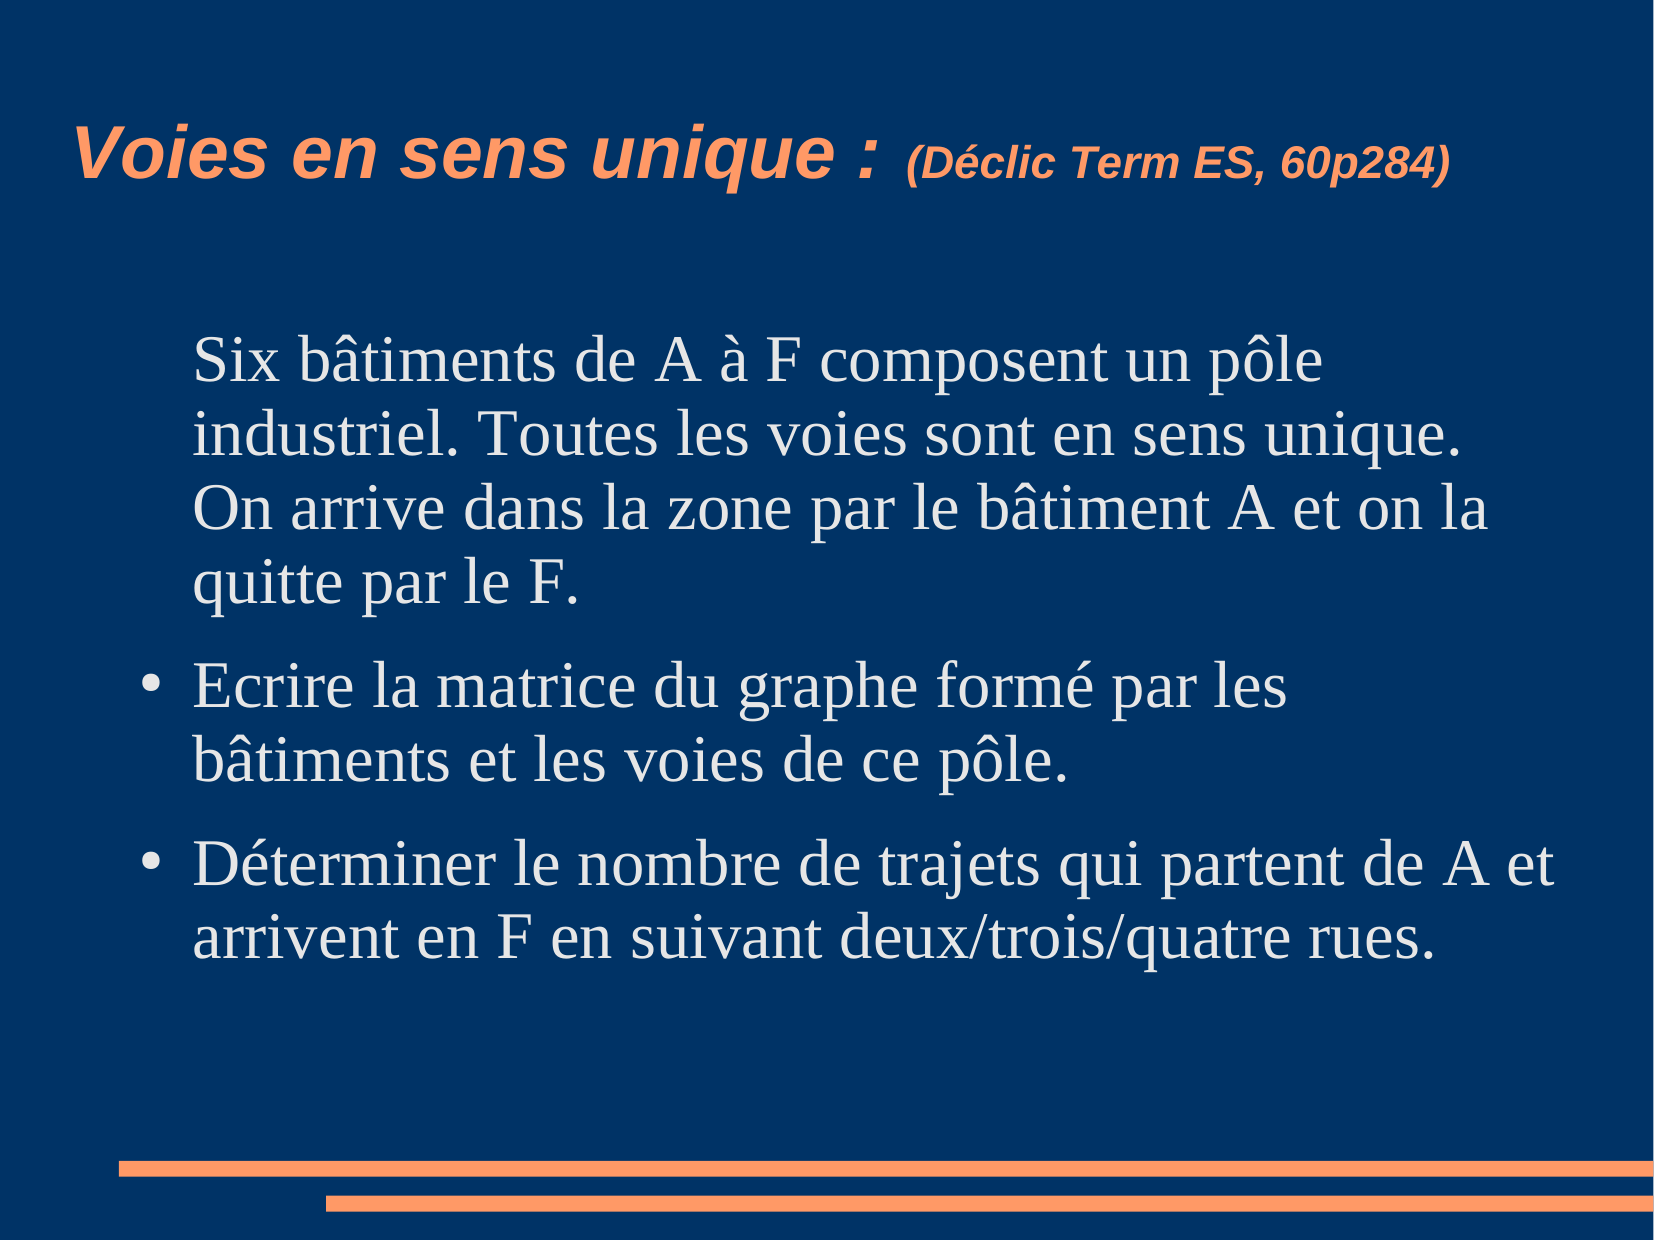

# Voies en sens unique : (Déclic Term ES, 60p284)
Six bâtiments de A à F composent un pôle industriel. Toutes les voies sont en sens unique. On arrive dans la zone par le bâtiment A et on la quitte par le F.
Ecrire la matrice du graphe formé par les bâtiments et les voies de ce pôle.
Déterminer le nombre de trajets qui partent de A et arrivent en F en suivant deux/trois/quatre rues.